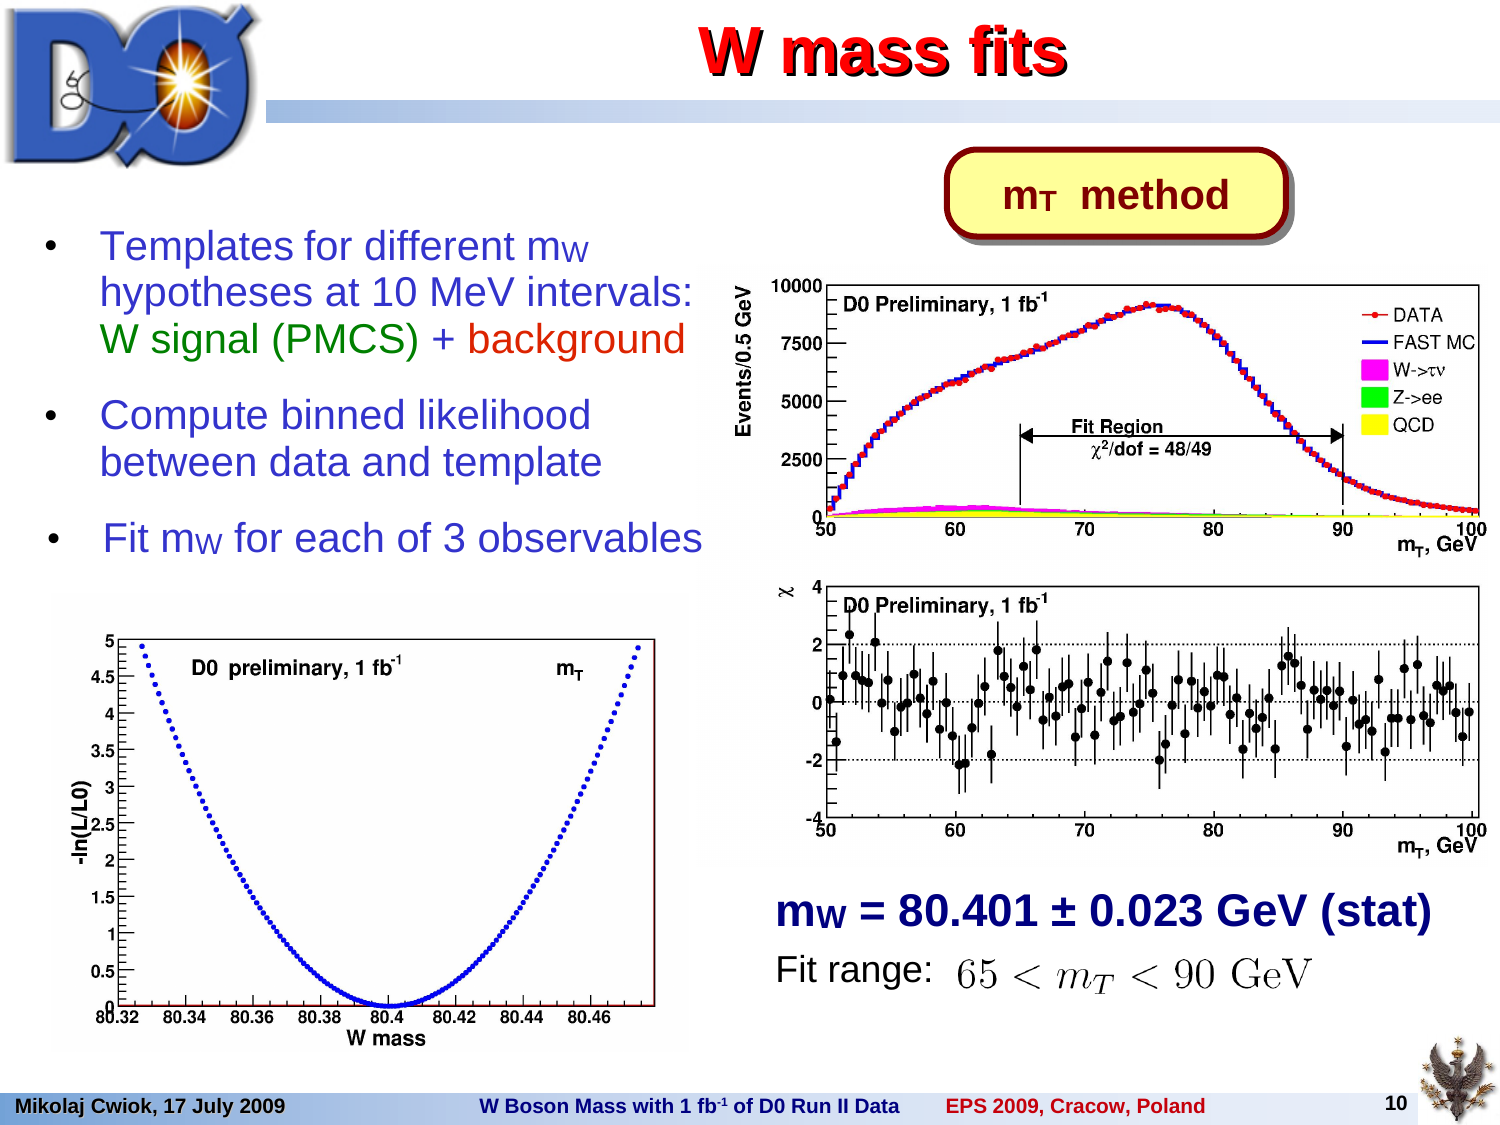

# W mass fits
mT method
Templates for different mW hypotheses at 10 MeV intervals: W signal (PMCS) + background
Compute binned likelihood between data and template
Fit mW for each of 3 observables
mW = 80.401 ± 0.023 GeV (stat)
Fit range:
10